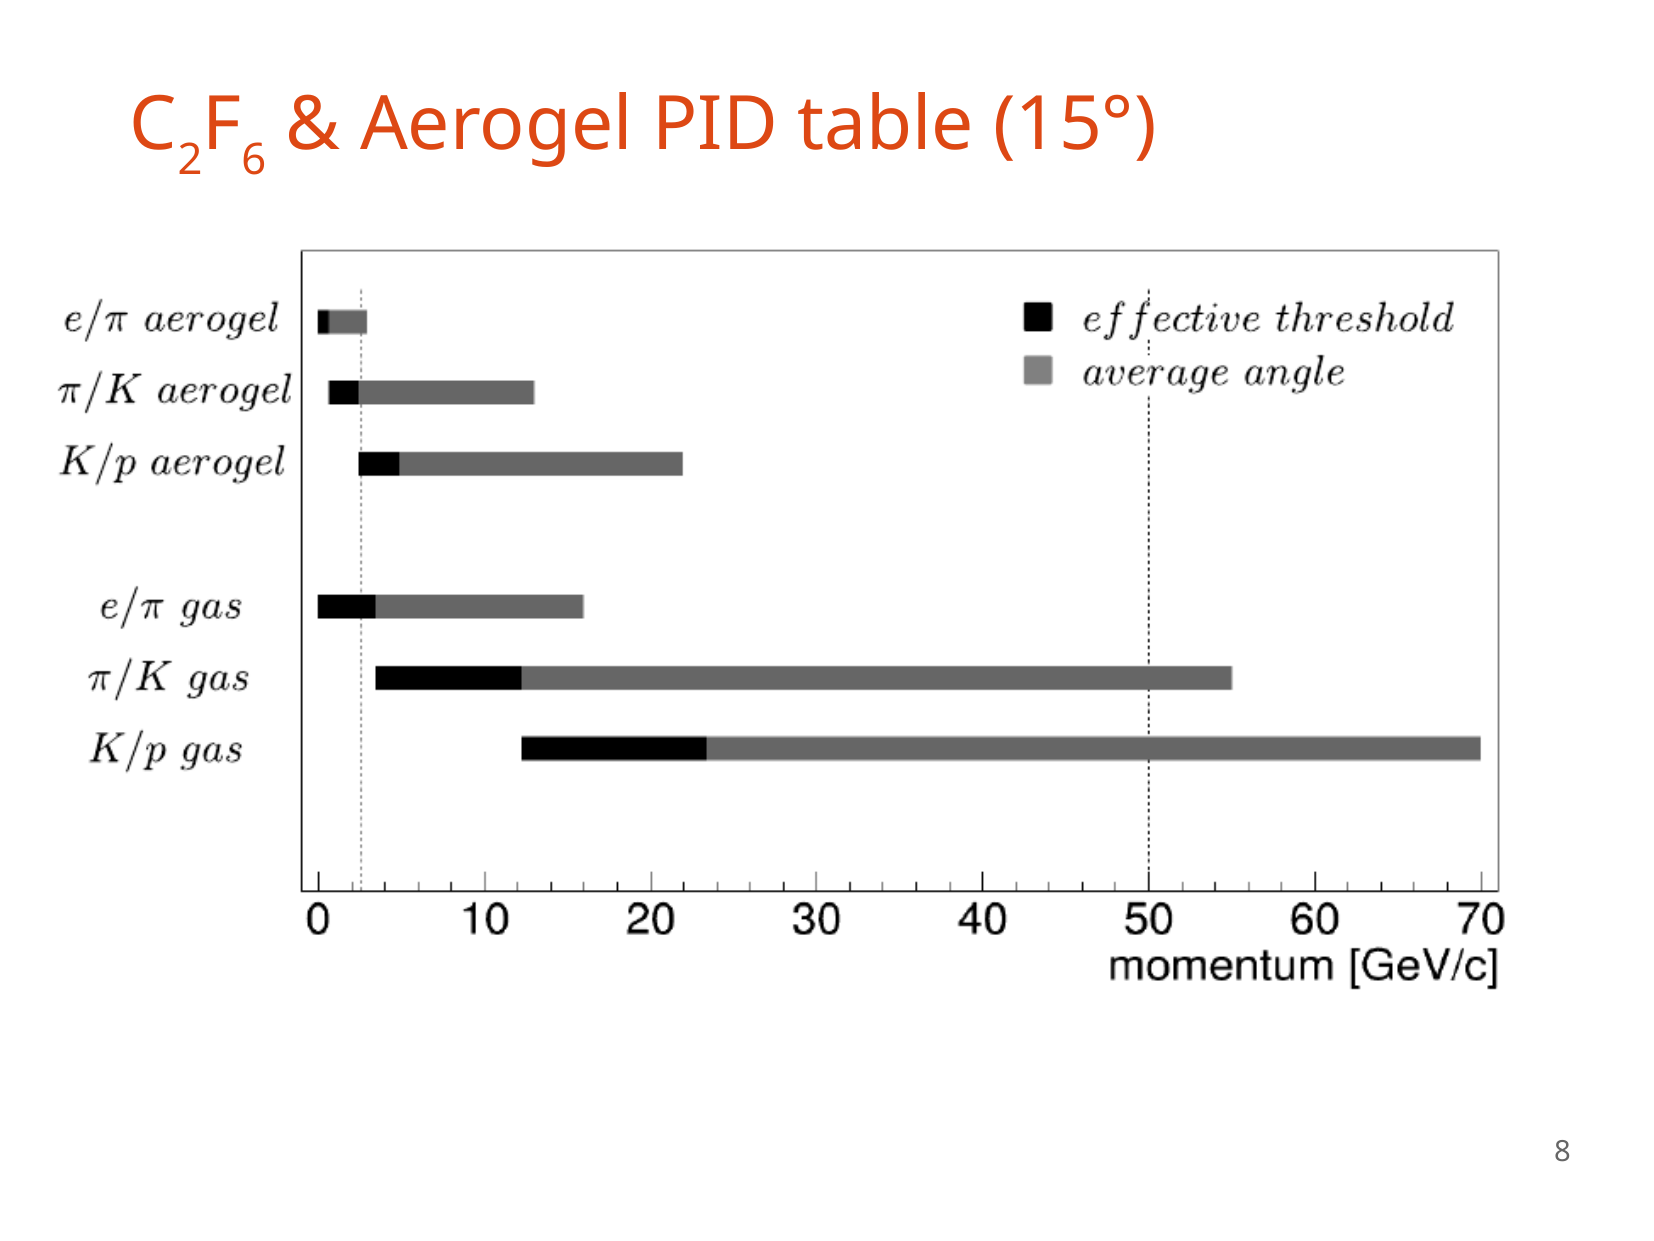

# C2F6 & Aerogel PID table (15°)
8